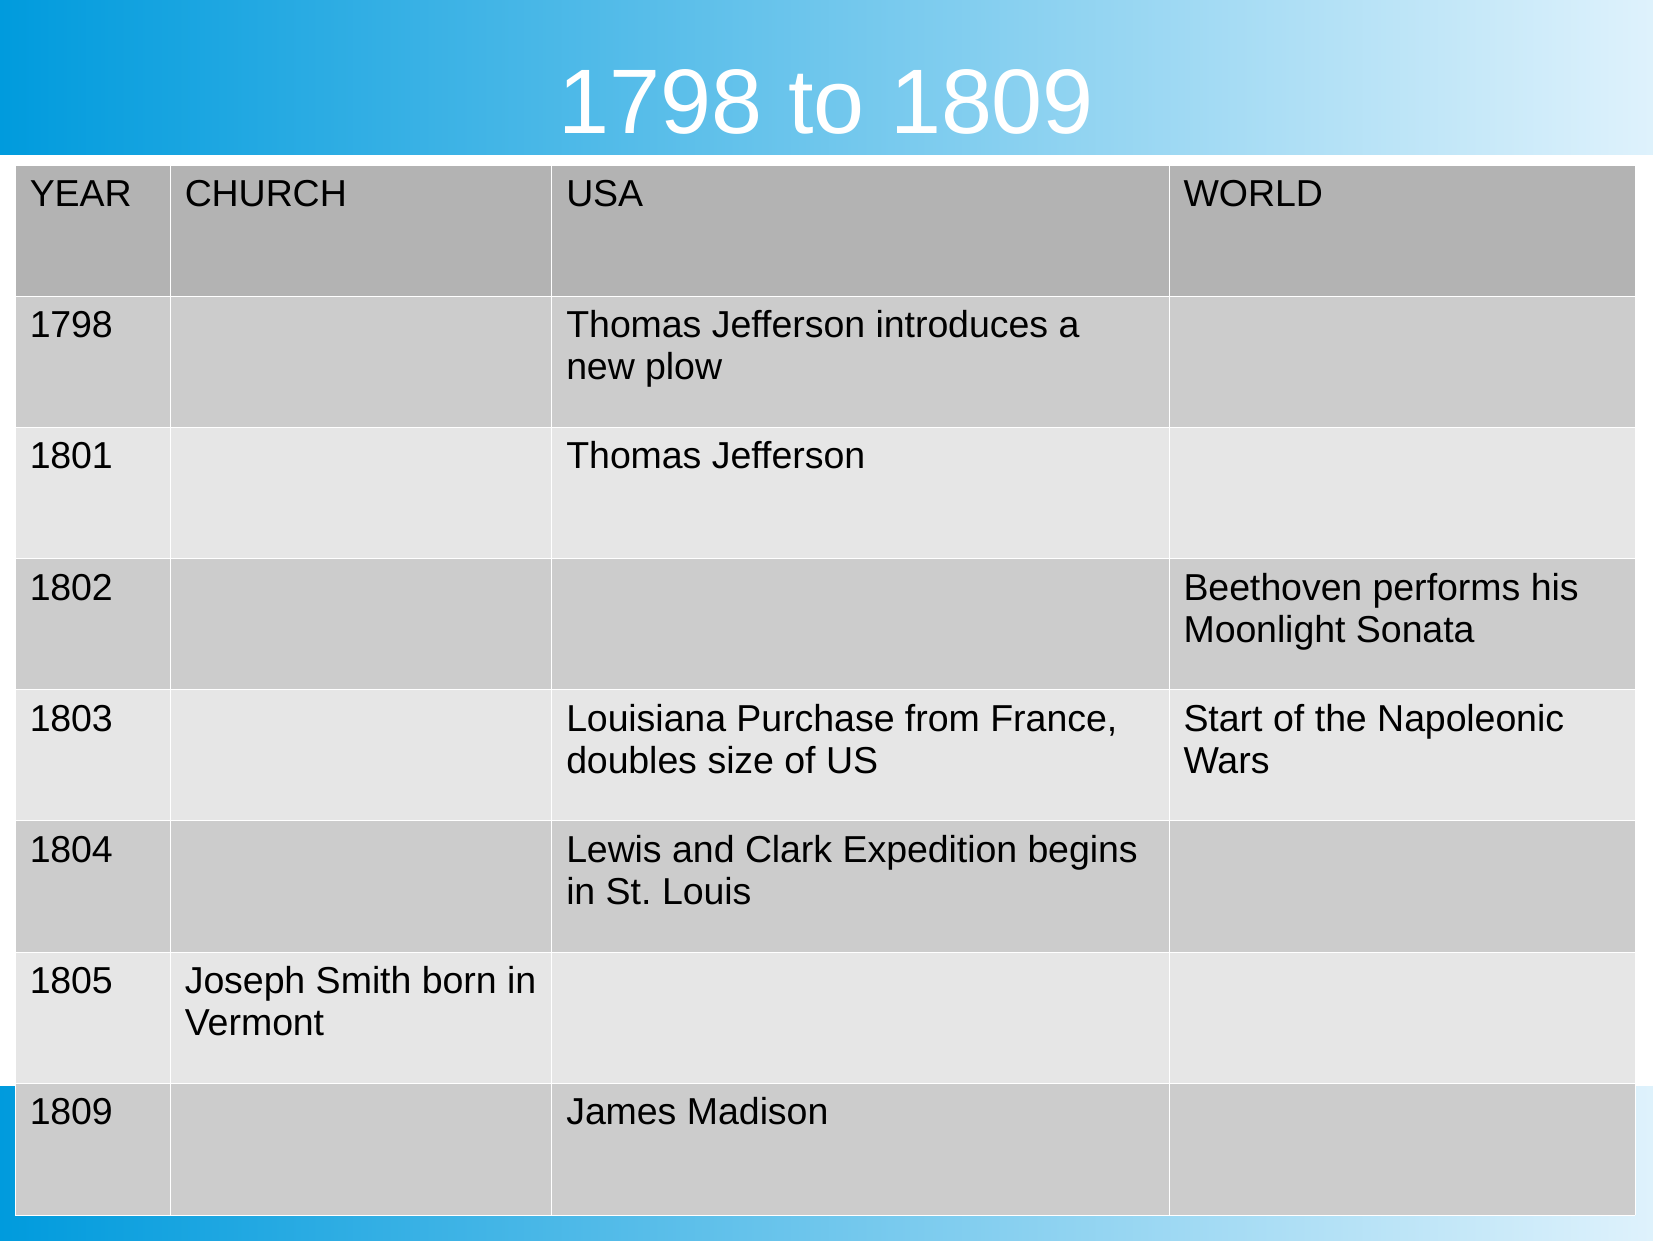

# 1798 to 1809
| YEAR | CHURCH | USA | WORLD |
| --- | --- | --- | --- |
| 1798 | | Thomas Jefferson introduces a new plow | |
| 1801 | | Thomas Jefferson | |
| 1802 | | | Beethoven performs his Moonlight Sonata |
| 1803 | | Louisiana Purchase from France, doubles size of US | Start of the Napoleonic Wars |
| 1804 | | Lewis and Clark Expedition begins in St. Louis | |
| 1805 | Joseph Smith born in Vermont | | |
| 1809 | | James Madison | |